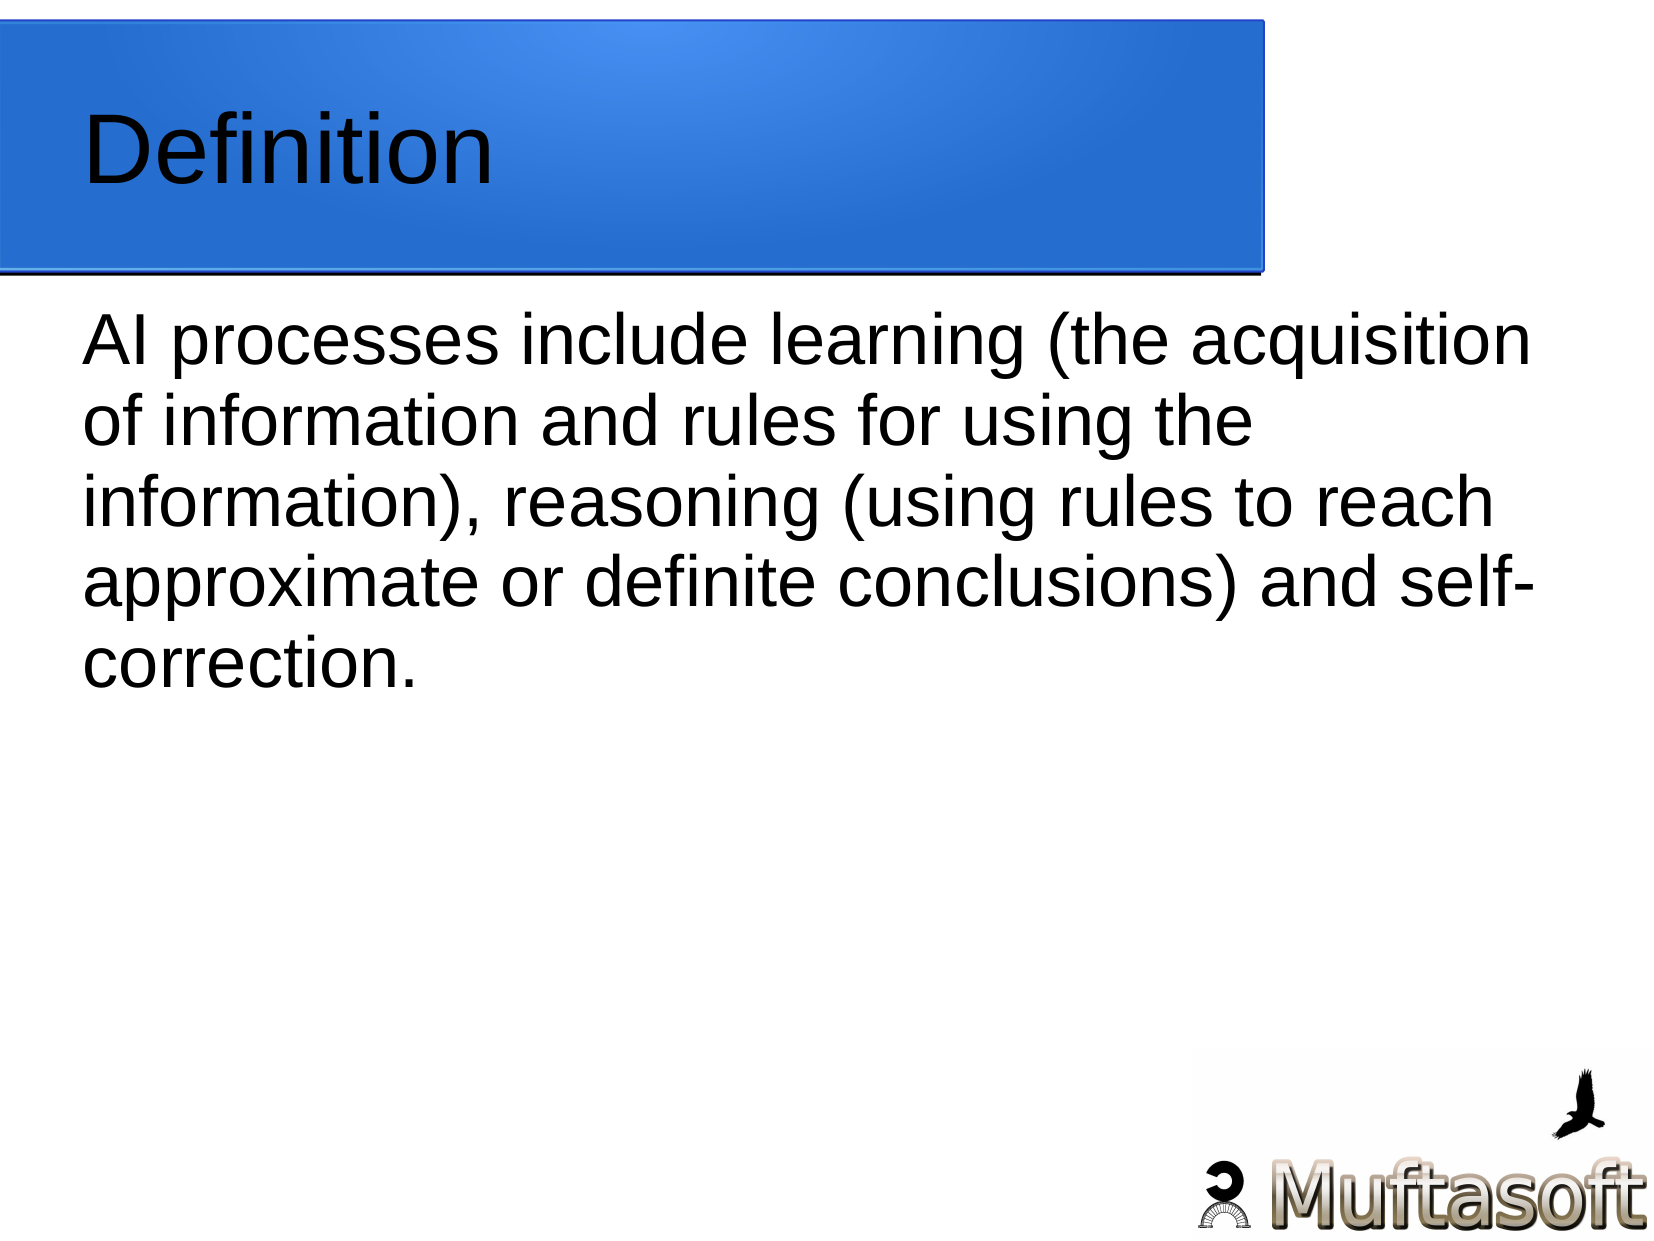

# Definition
AI processes include learning (the acquisition of information and rules for using the information), reasoning (using rules to reach approximate or definite conclusions) and self-correction.